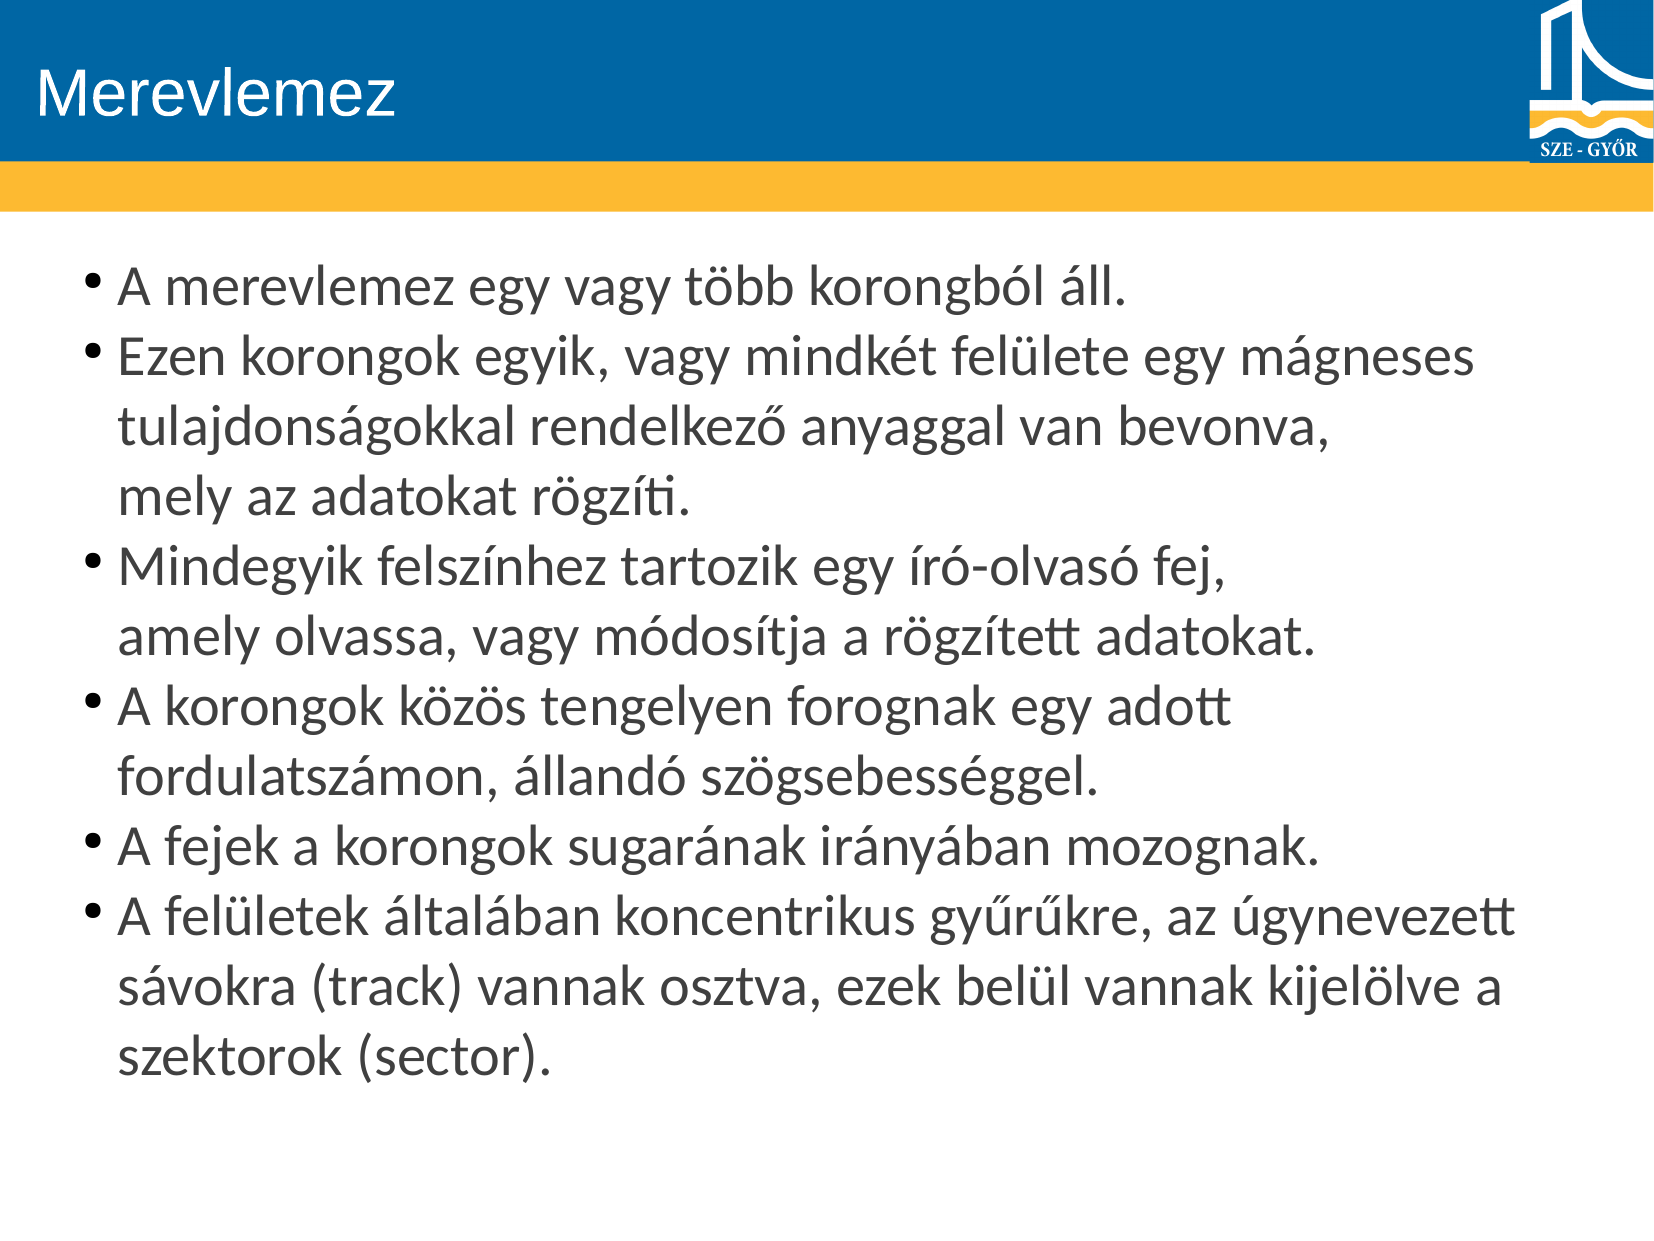

Merevlemez
A merevlemez egy vagy több korongból áll.
Ezen korongok egyik, vagy mindkét felülete egy mágneses tulajdonságokkal rendelkező anyaggal van bevonva,
mely az adatokat rögzíti.
Mindegyik felszínhez tartozik egy író-olvasó fej,
amely olvassa, vagy módosítja a rögzített adatokat.
A korongok közös tengelyen forognak egy adott fordulatszámon, állandó szögsebességgel.
A fejek a korongok sugarának irányában mozognak.
A felületek általában koncentrikus gyűrűkre, az úgynevezett sávokra (track) vannak osztva, ezek belül vannak kijelölve a szektorok (sector).